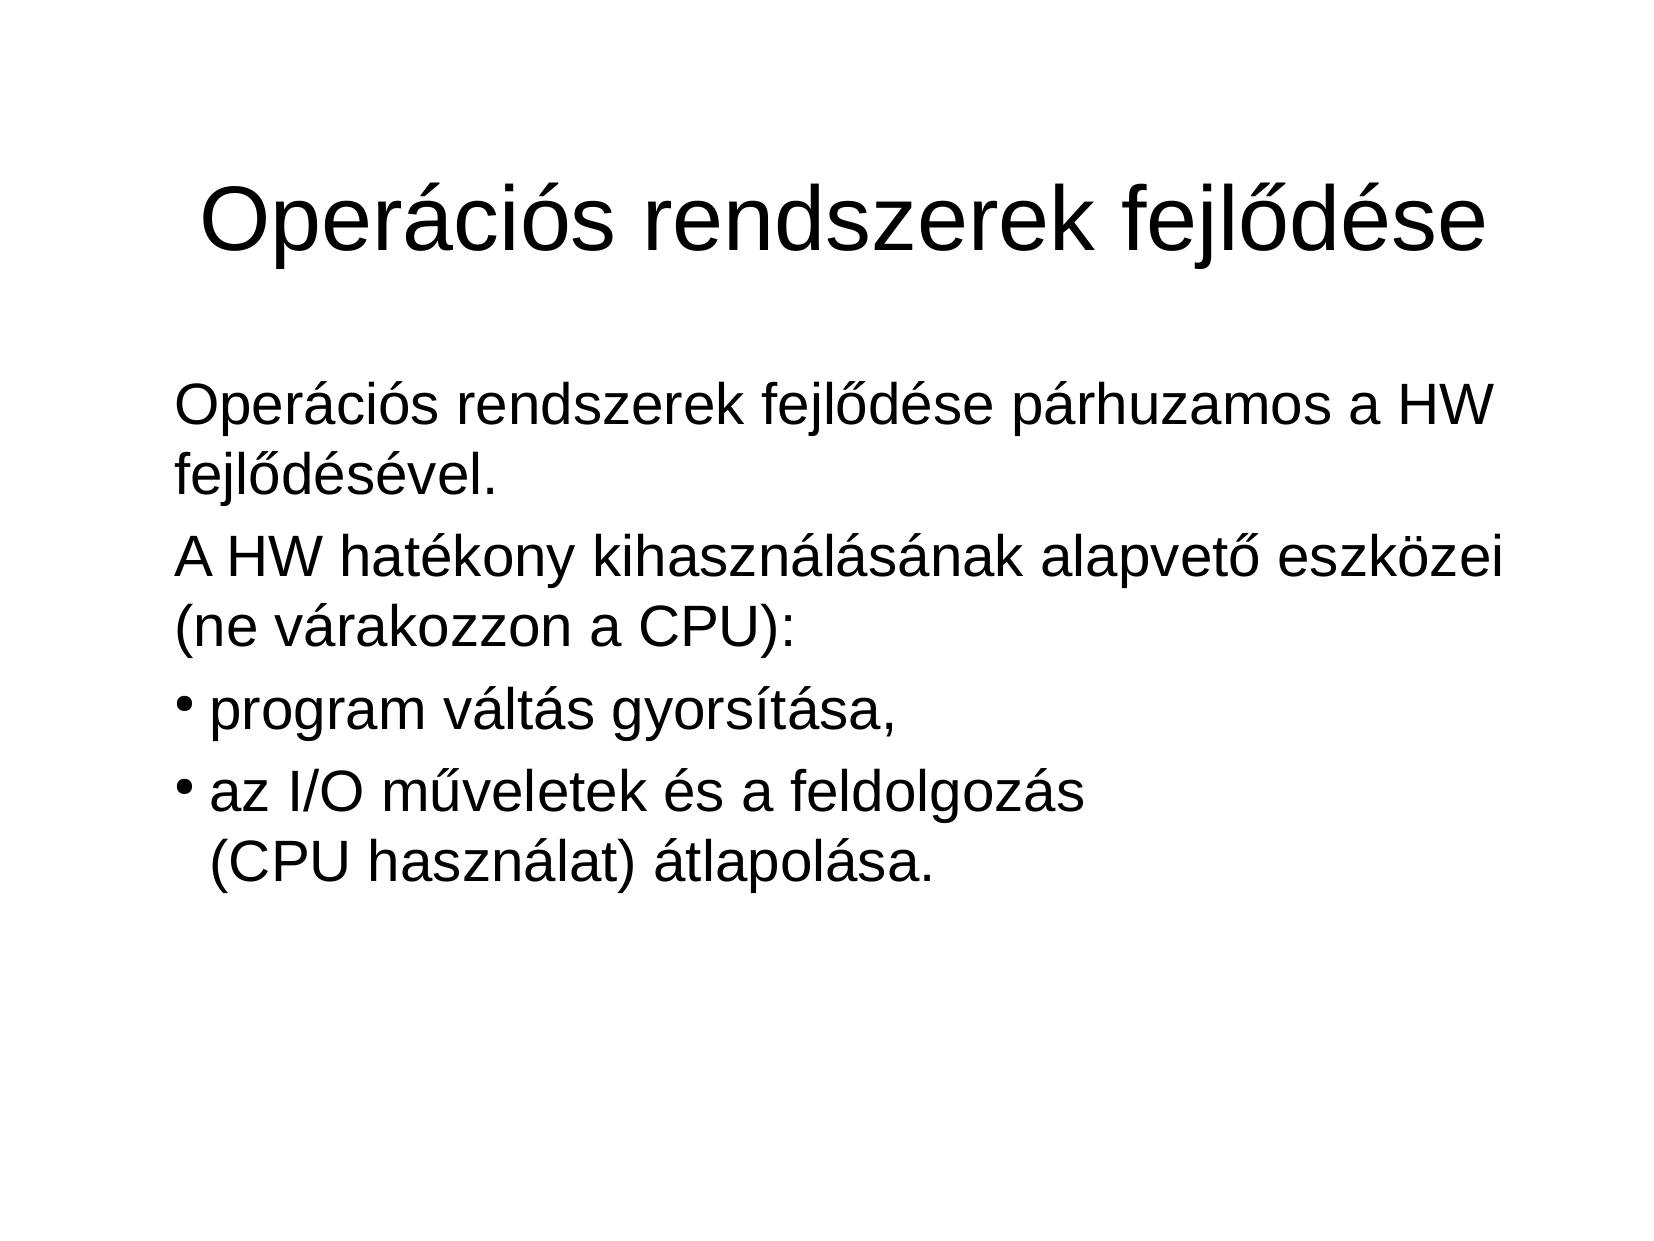

# Operációs rendszerek fejlődése
Operációs rendszerek fejlődése párhuzamos a HW fejlődésével.
A HW hatékony kihasználásának alapvető eszközei
(ne várakozzon a CPU):
program váltás gyorsítása,
az I/O műveletek és a feldolgozás
(CPU használat) átlapolása.
12